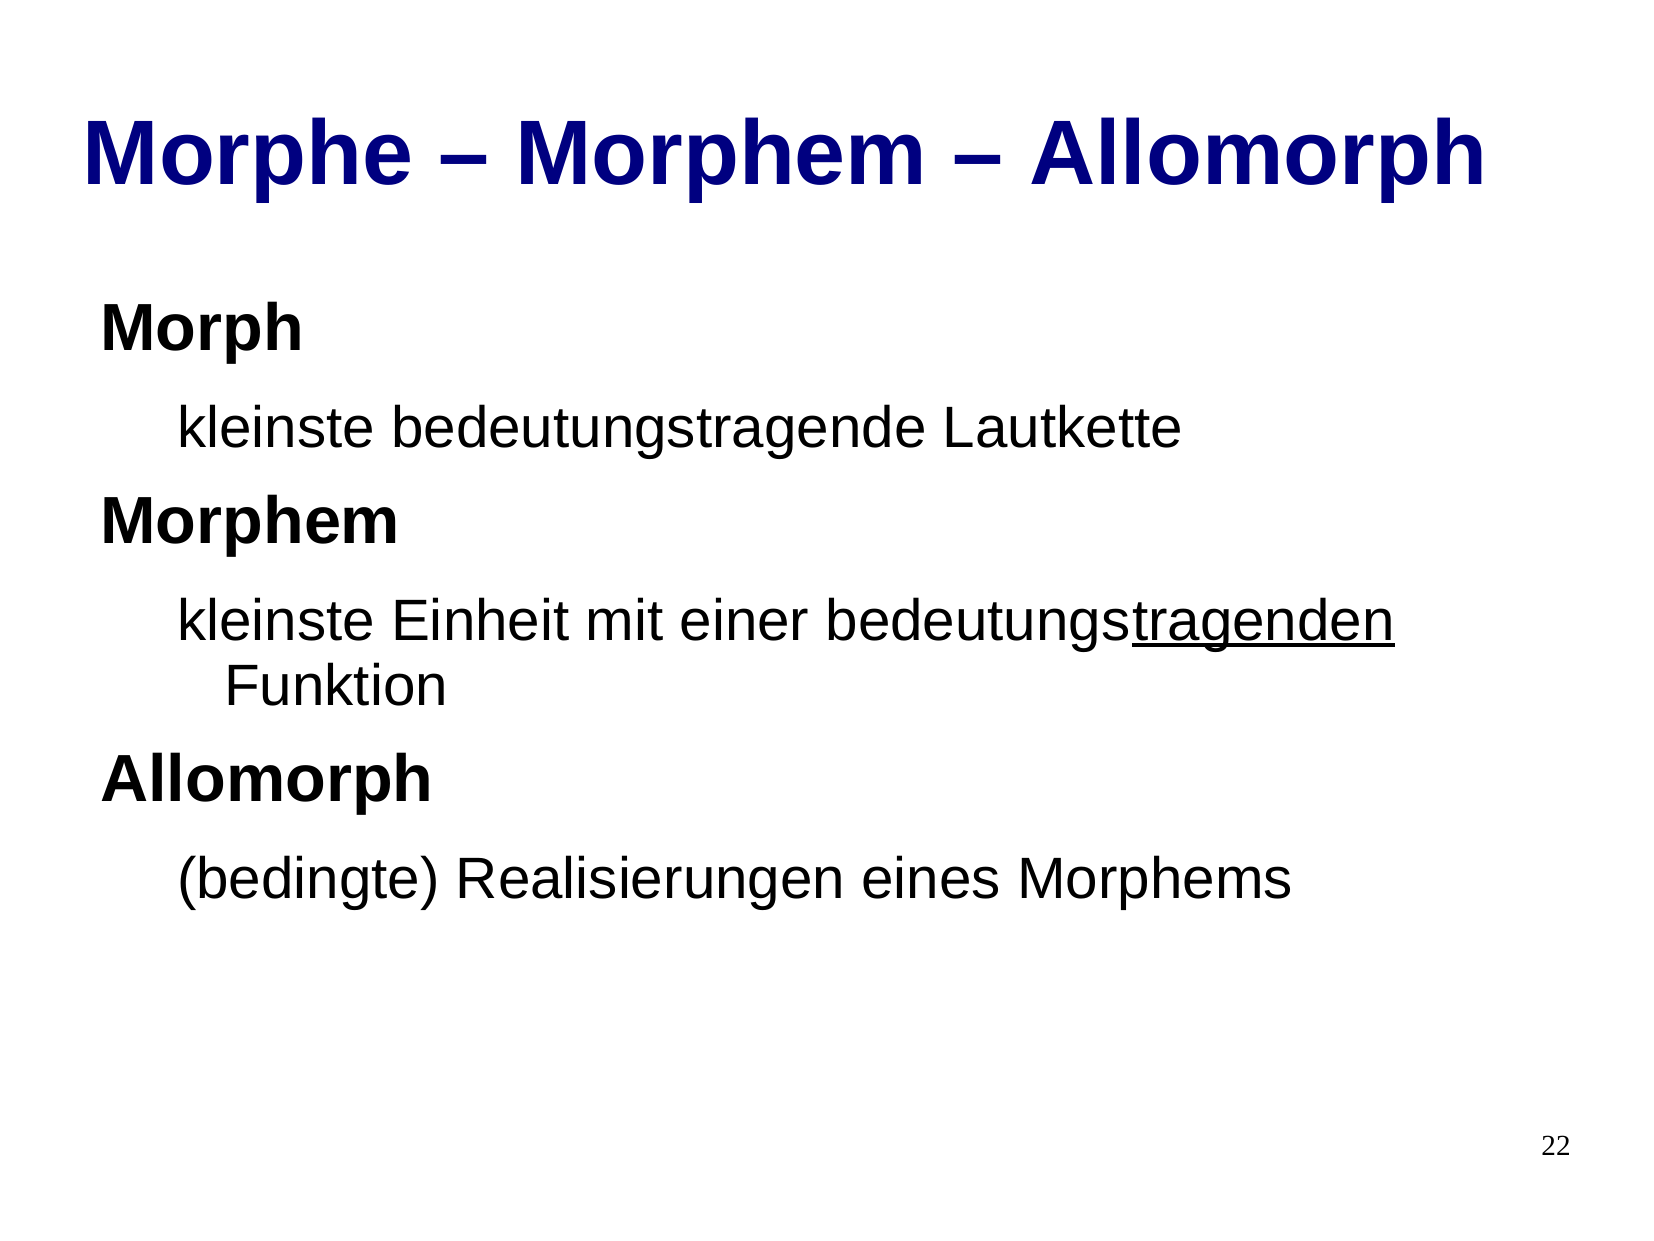

# Morphe – Morphem – Allomorph
Morph
kleinste bedeutungstragende Lautkette
Morphem
kleinste Einheit mit einer bedeutungstragenden Funktion
Allomorph
(bedingte) Realisierungen eines Morphems
22